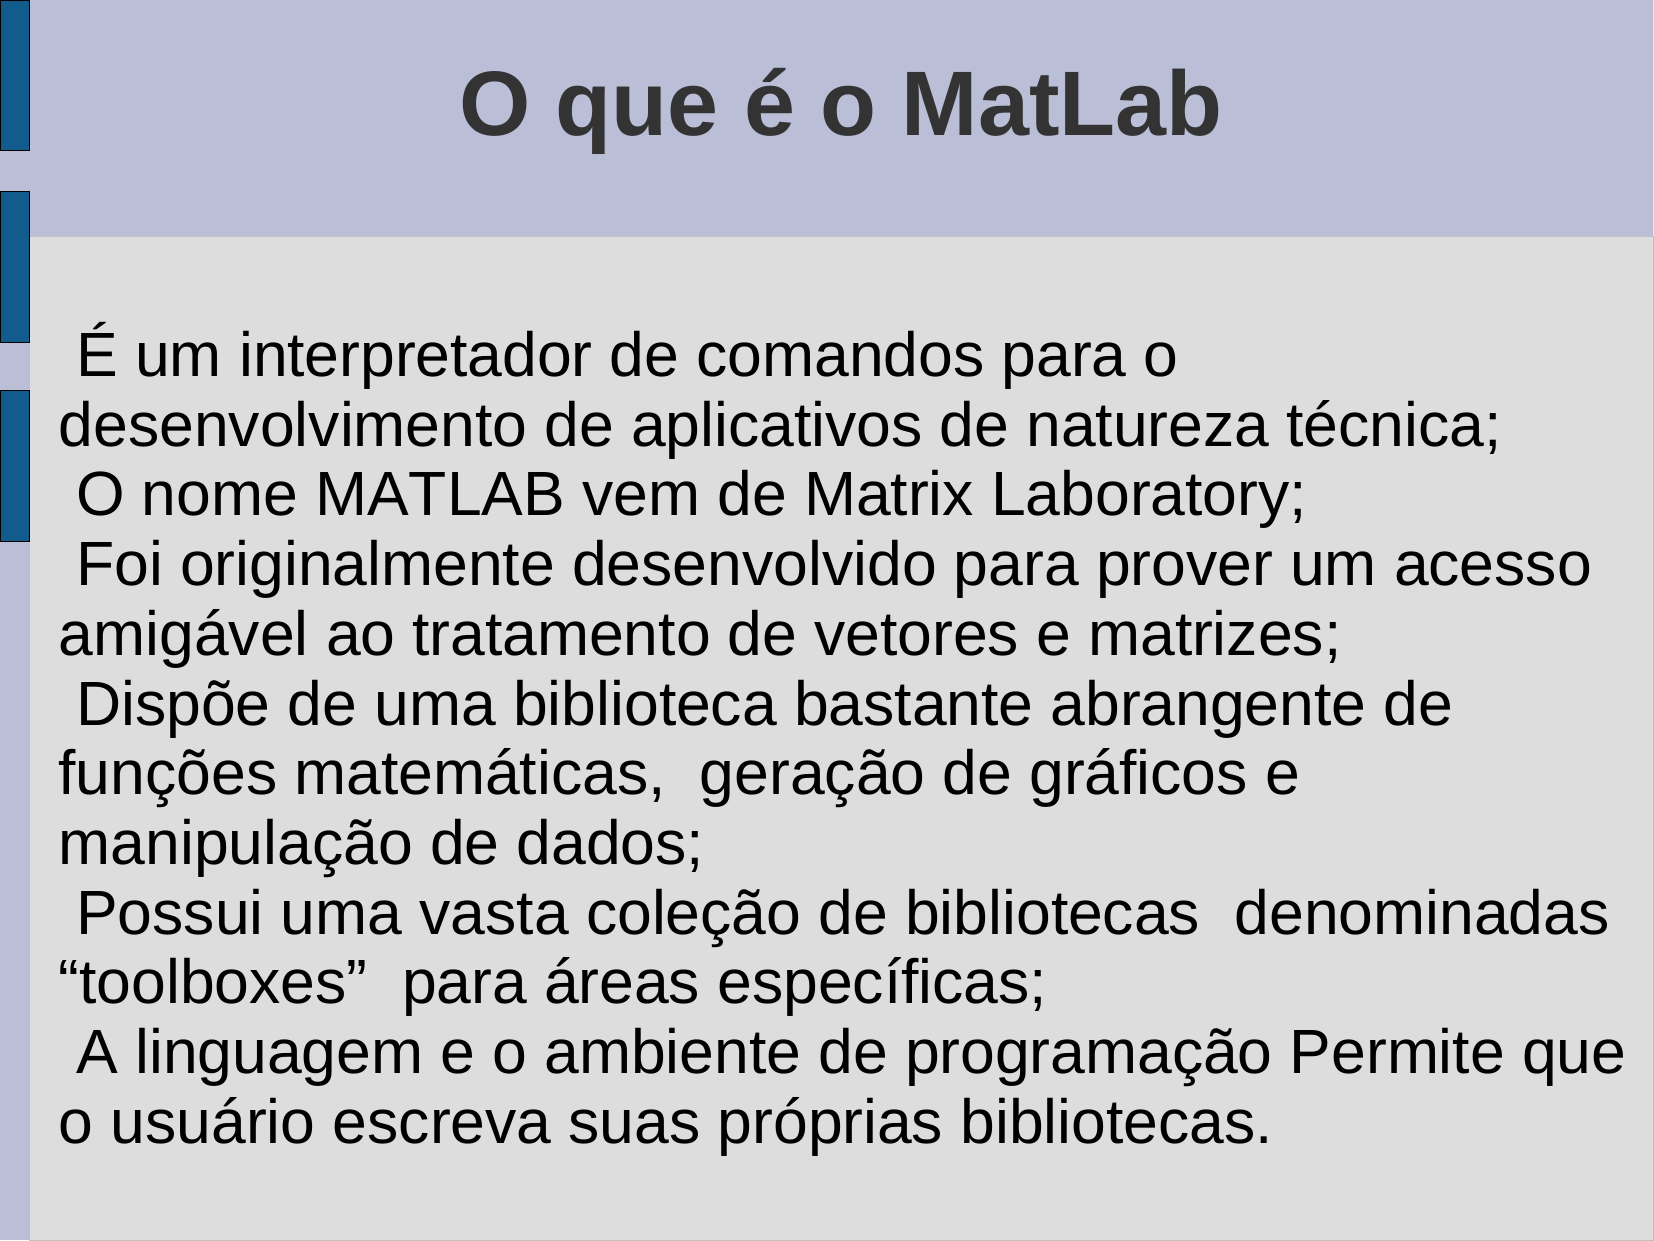

# O que é o MatLab
 É um interpretador de comandos para o desenvolvimento de aplicativos de natureza técnica;
 O nome MATLAB vem de Matrix Laboratory;
 Foi originalmente desenvolvido para prover um acesso amigável ao tratamento de vetores e matrizes;
 Dispõe de uma biblioteca bastante abrangente de funções matemáticas, geração de gráficos e manipulação de dados;
 Possui uma vasta coleção de bibliotecas denominadas “toolboxes” para áreas específicas;
 A linguagem e o ambiente de programação Permite que o usuário escreva suas próprias bibliotecas.